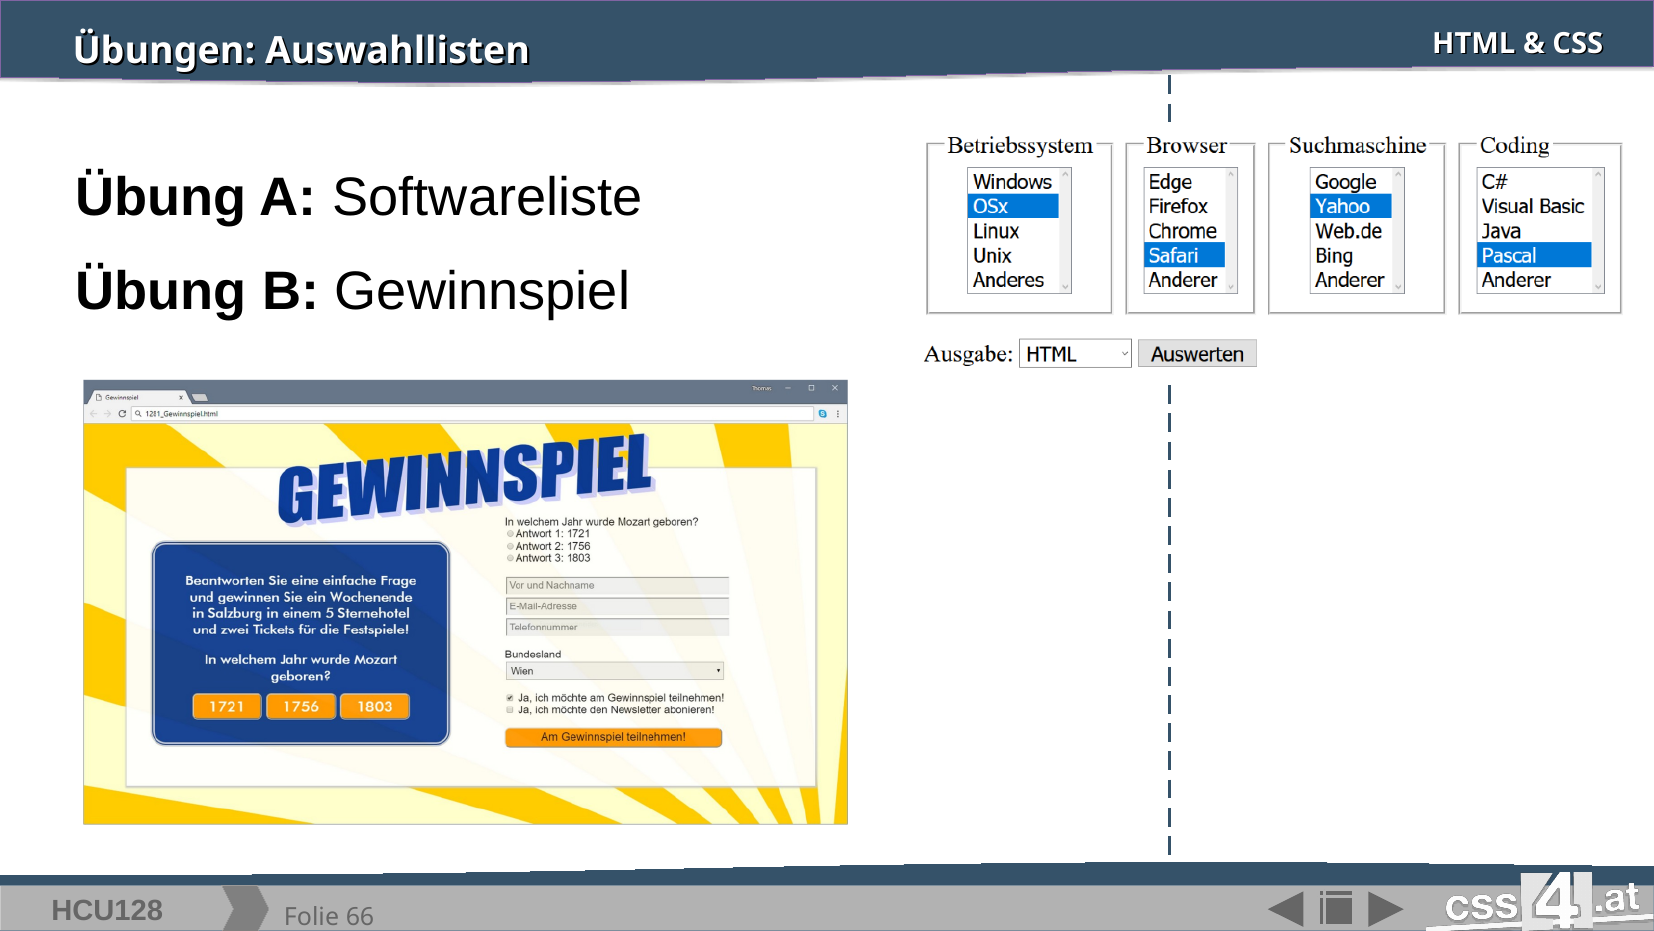

HTML & CSS
Übungen: Auswahllisten
Übung A: Softwareliste
Übung B: Gewinnspiel
HCU128
Folie